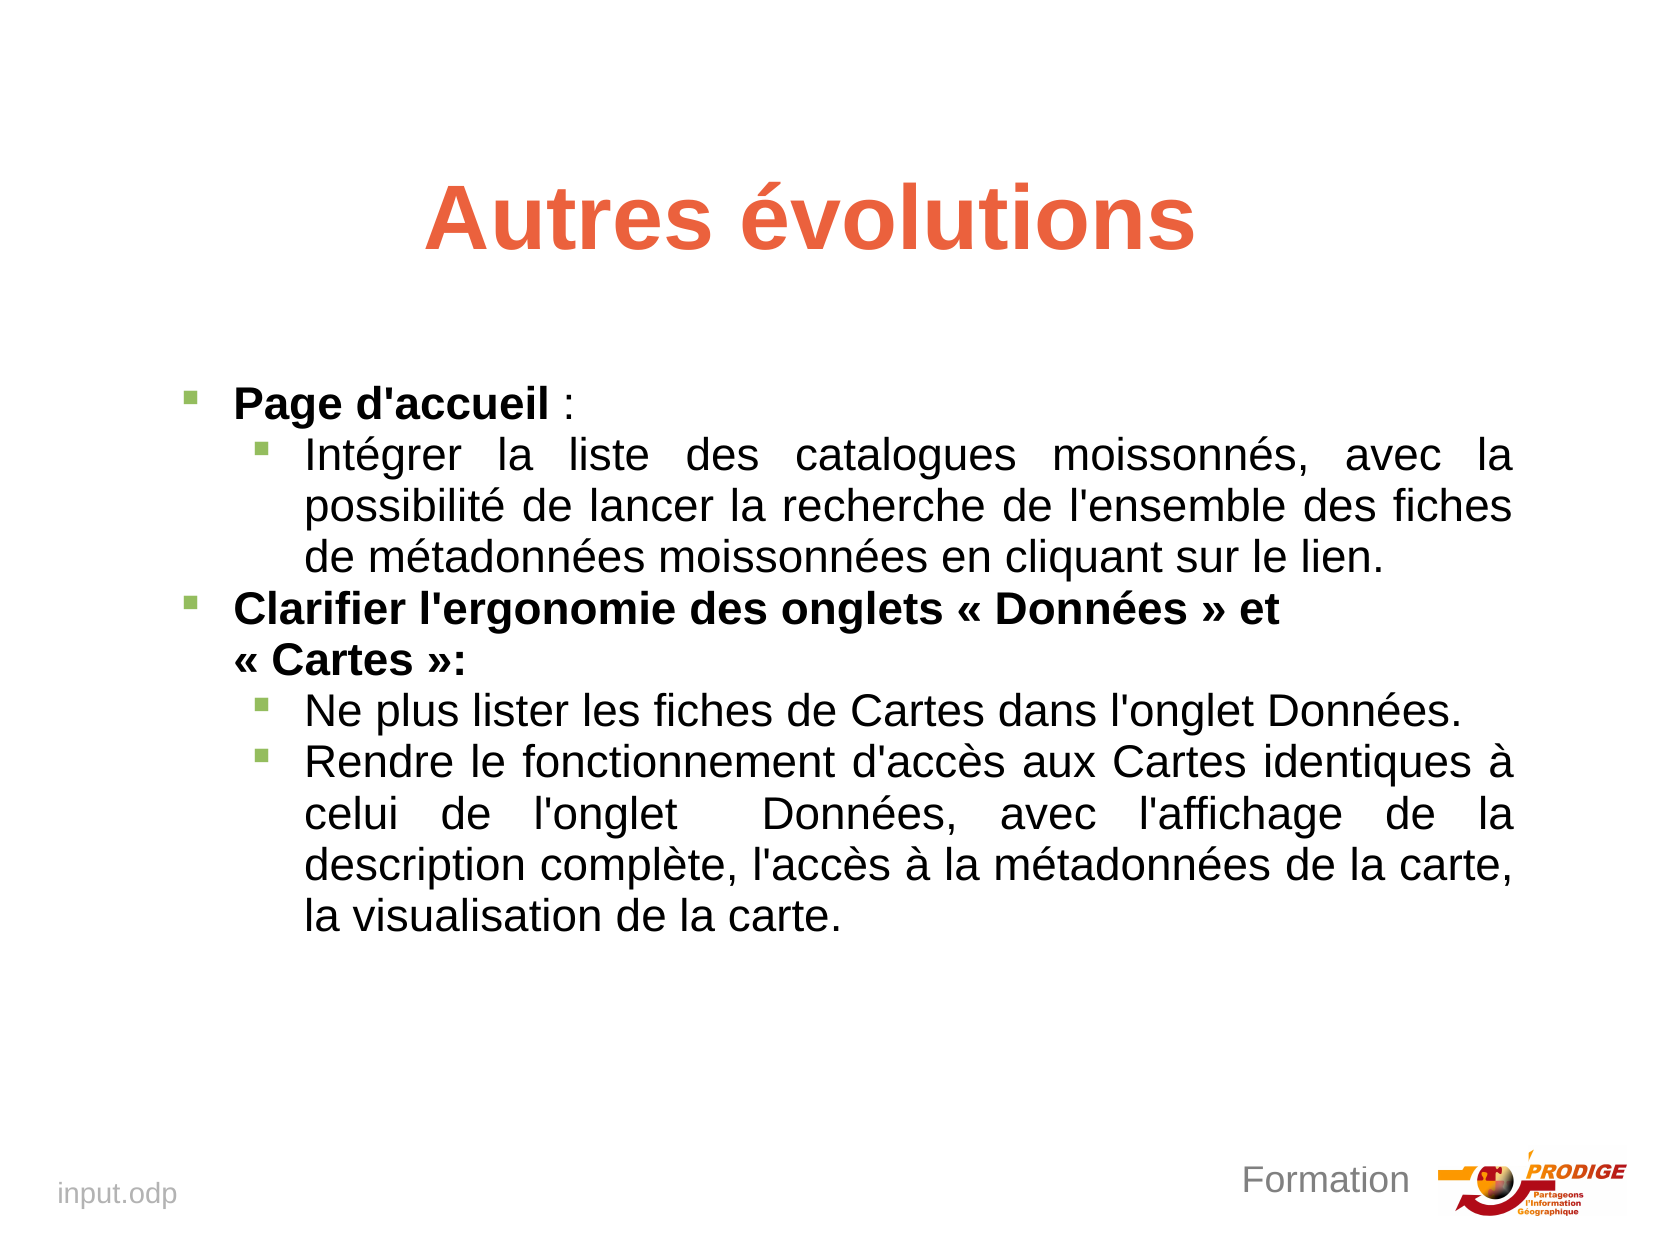

# Autres évolutions
Page d'accueil :
Intégrer la liste des catalogues moissonnés, avec la possibilité de lancer la recherche de l'ensemble des fiches de métadonnées moissonnées en cliquant sur le lien.
Clarifier l'ergonomie des onglets « Données » et « Cartes »:
Ne plus lister les fiches de Cartes dans l'onglet Données.
Rendre le fonctionnement d'accès aux Cartes identiques à celui de l'onglet Données, avec l'affichage de la description complète, l'accès à la métadonnées de la carte, la visualisation de la carte.